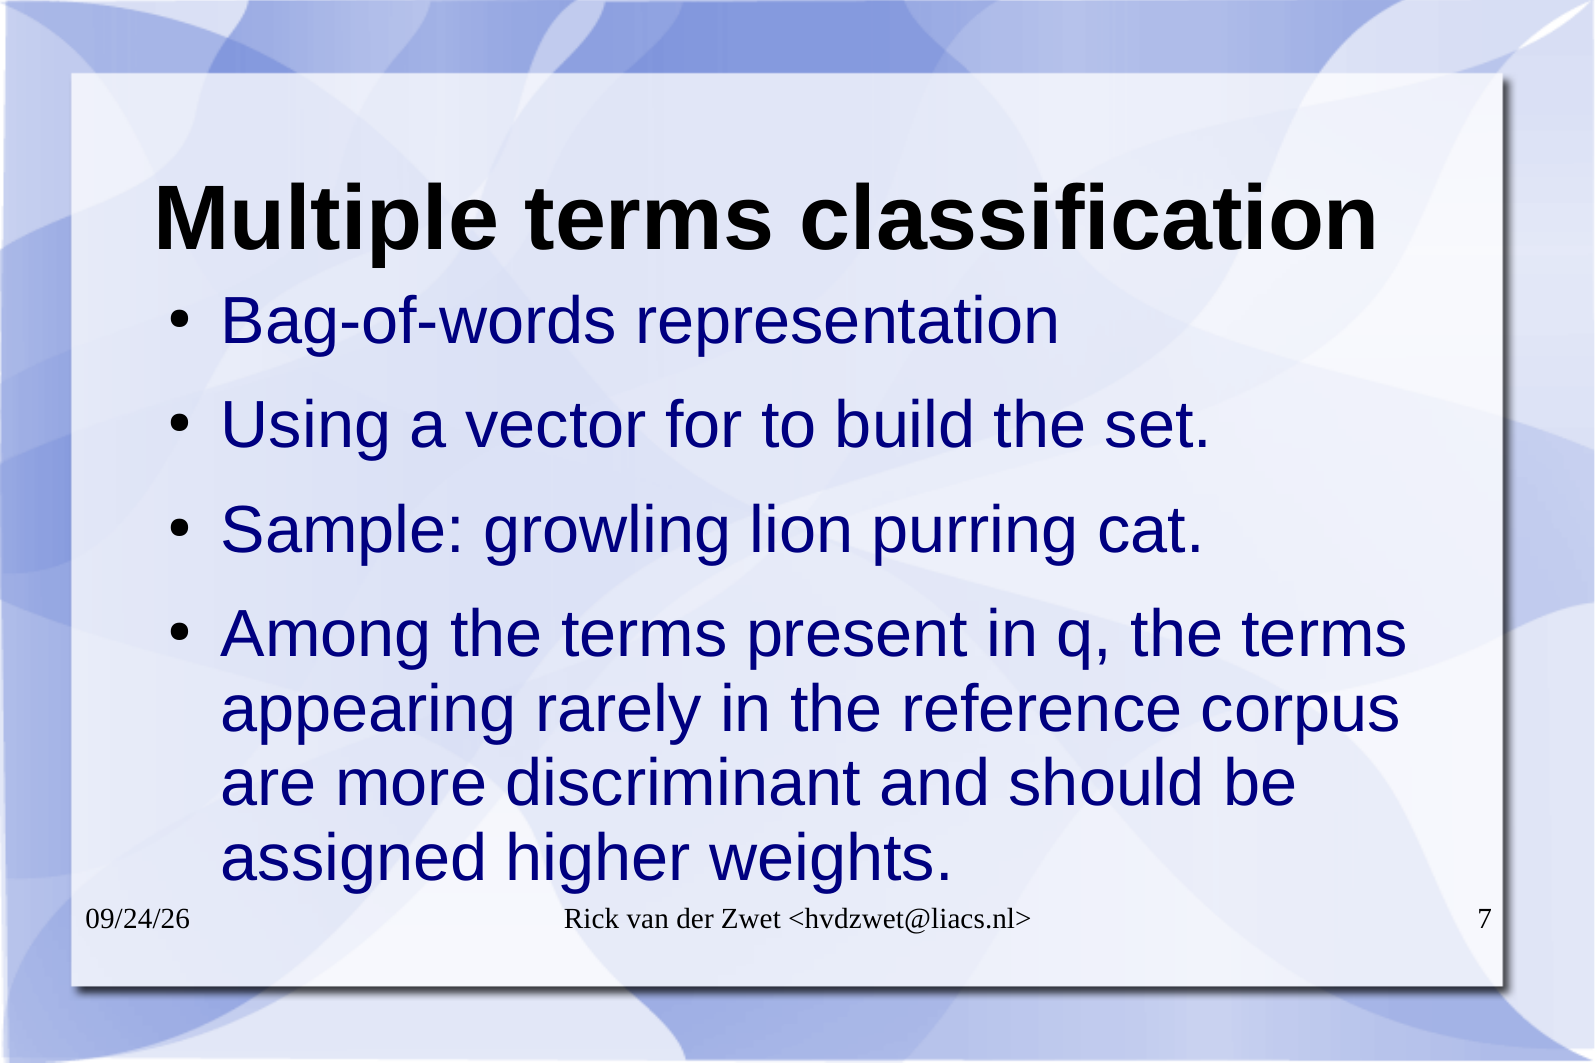

# Multiple terms classification
Bag-of-words representation
Using a vector for to build the set.
Sample: growling lion purring cat.
Among the terms present in q, the terms appearing rarely in the reference corpus are more discriminant and should be assigned higher weights.
Rick van der Zwet <hvdzwet@liacs.nl>
7